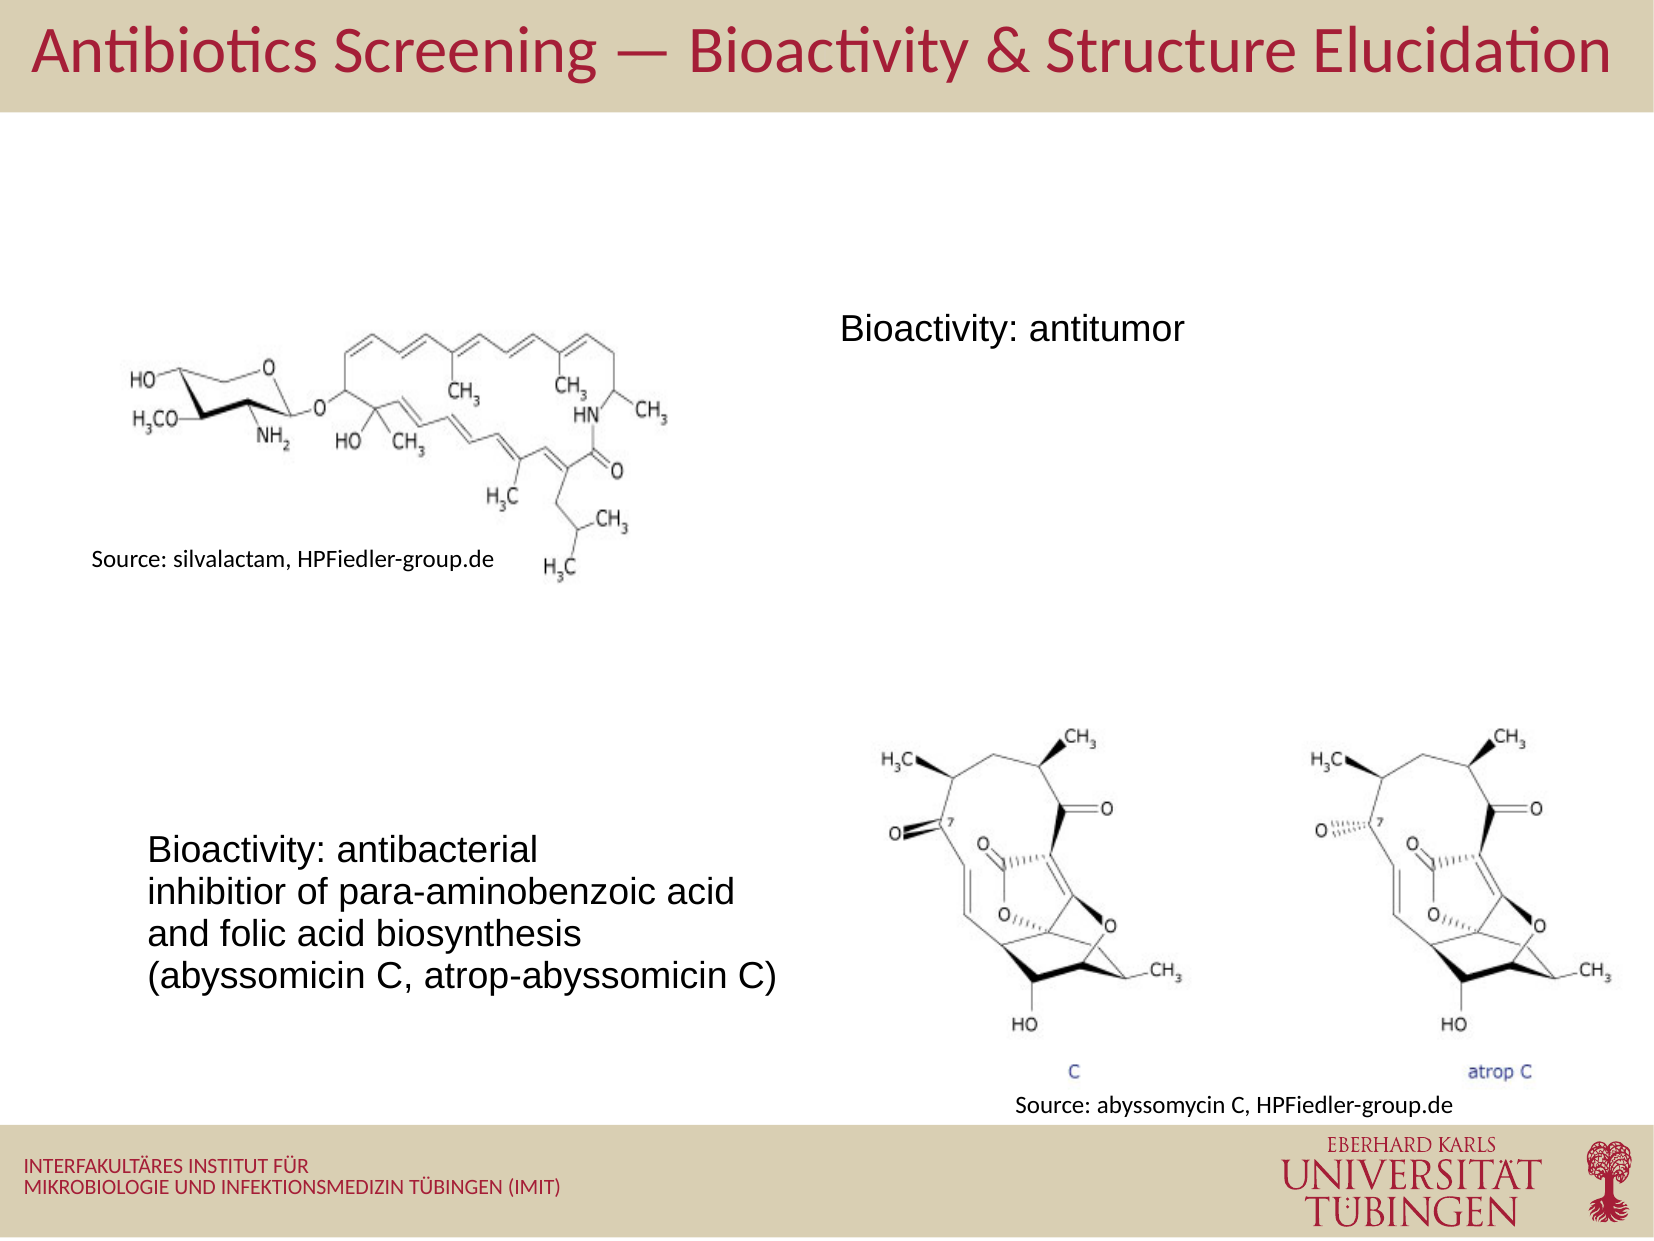

# Antibiotics Screening — Bioactivity & Structure Elucidation
Bioactivity: antitumor
Source: silvalactam, HPFiedler-group.de
Bioactivity: antibacterial
inhibitior of para-aminobenzoic acid and folic acid biosynthesis (abyssomicin C, atrop-abyssomicin C)
Source: abyssomycin C, HPFiedler-group.de